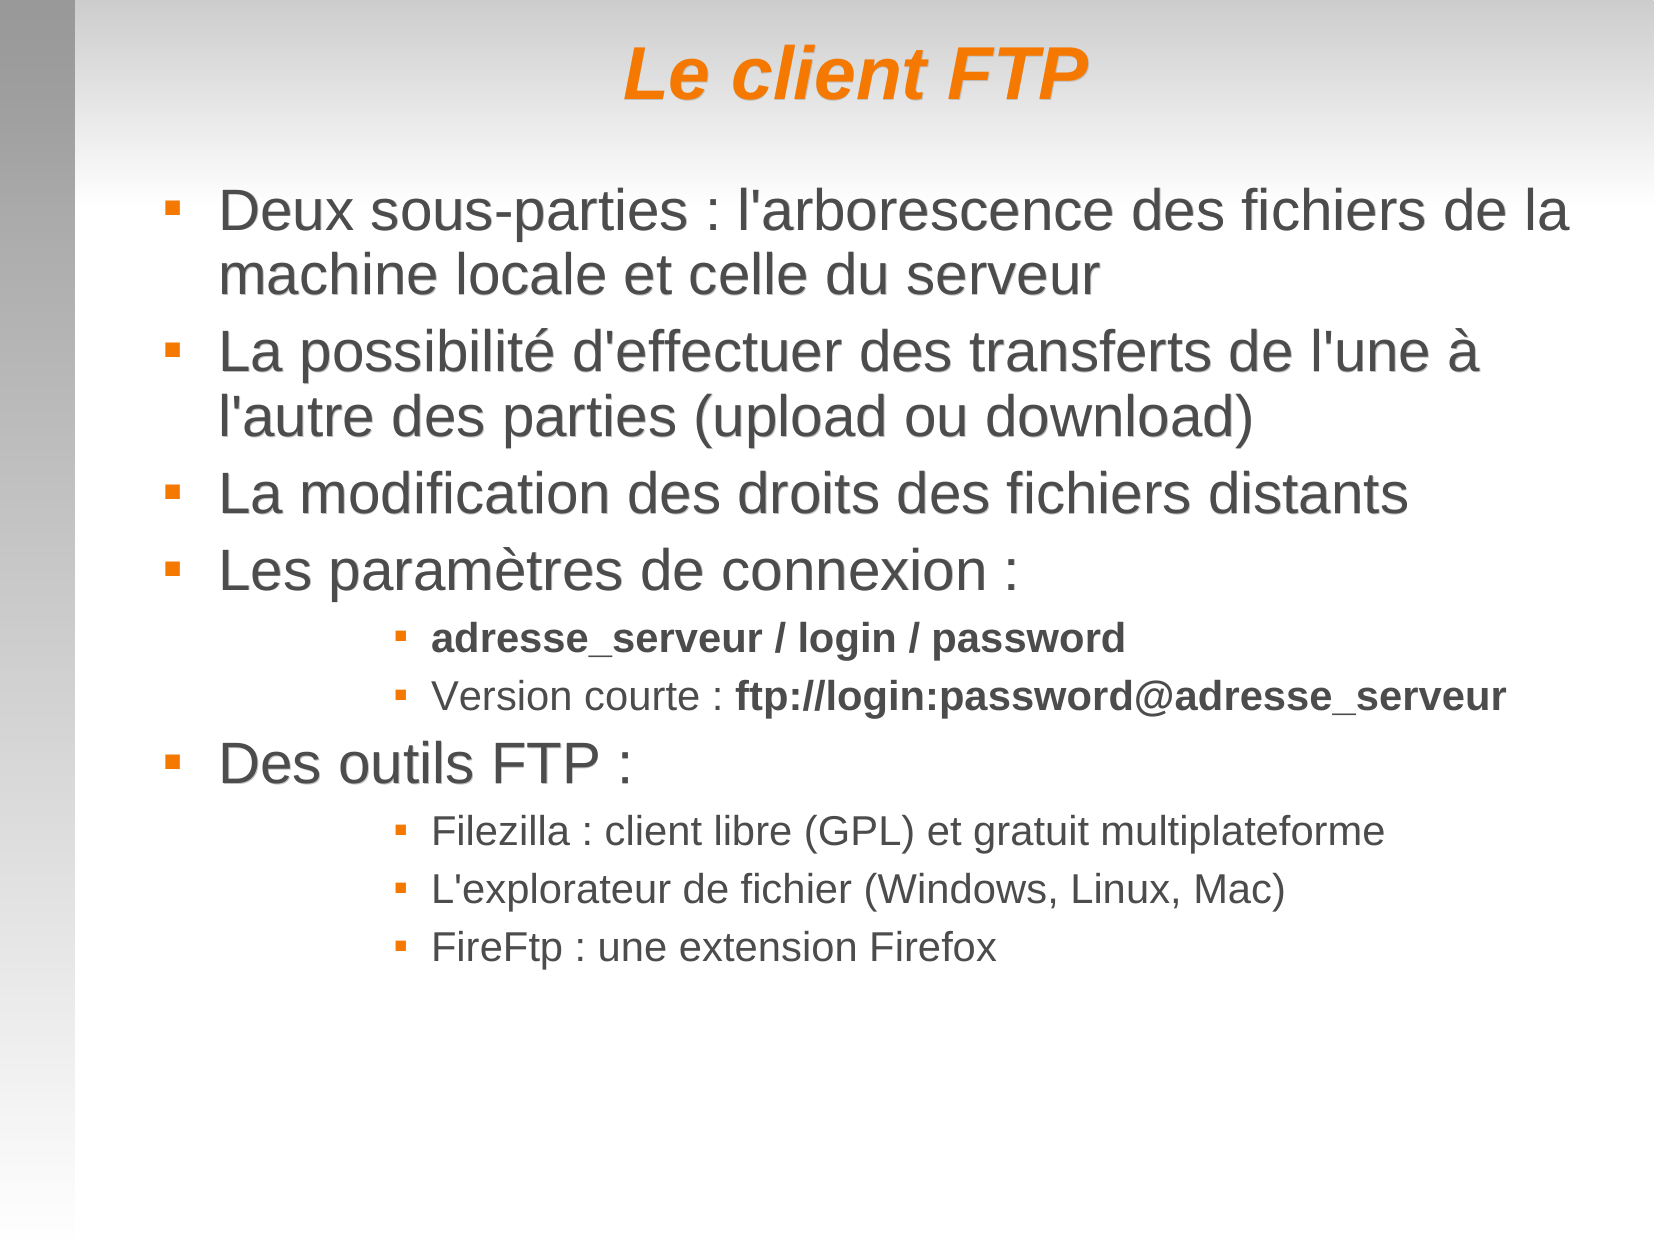

# Le client FTP
Deux sous-parties : l'arborescence des fichiers de la machine locale et celle du serveur
La possibilité d'effectuer des transferts de l'une à l'autre des parties (upload ou download)
La modification des droits des fichiers distants
Les paramètres de connexion :
adresse_serveur / login / password
Version courte : ftp://login:password@adresse_serveur
Des outils FTP :
Filezilla : client libre (GPL) et gratuit multiplateforme
L'explorateur de fichier (Windows, Linux, Mac)
FireFtp : une extension Firefox